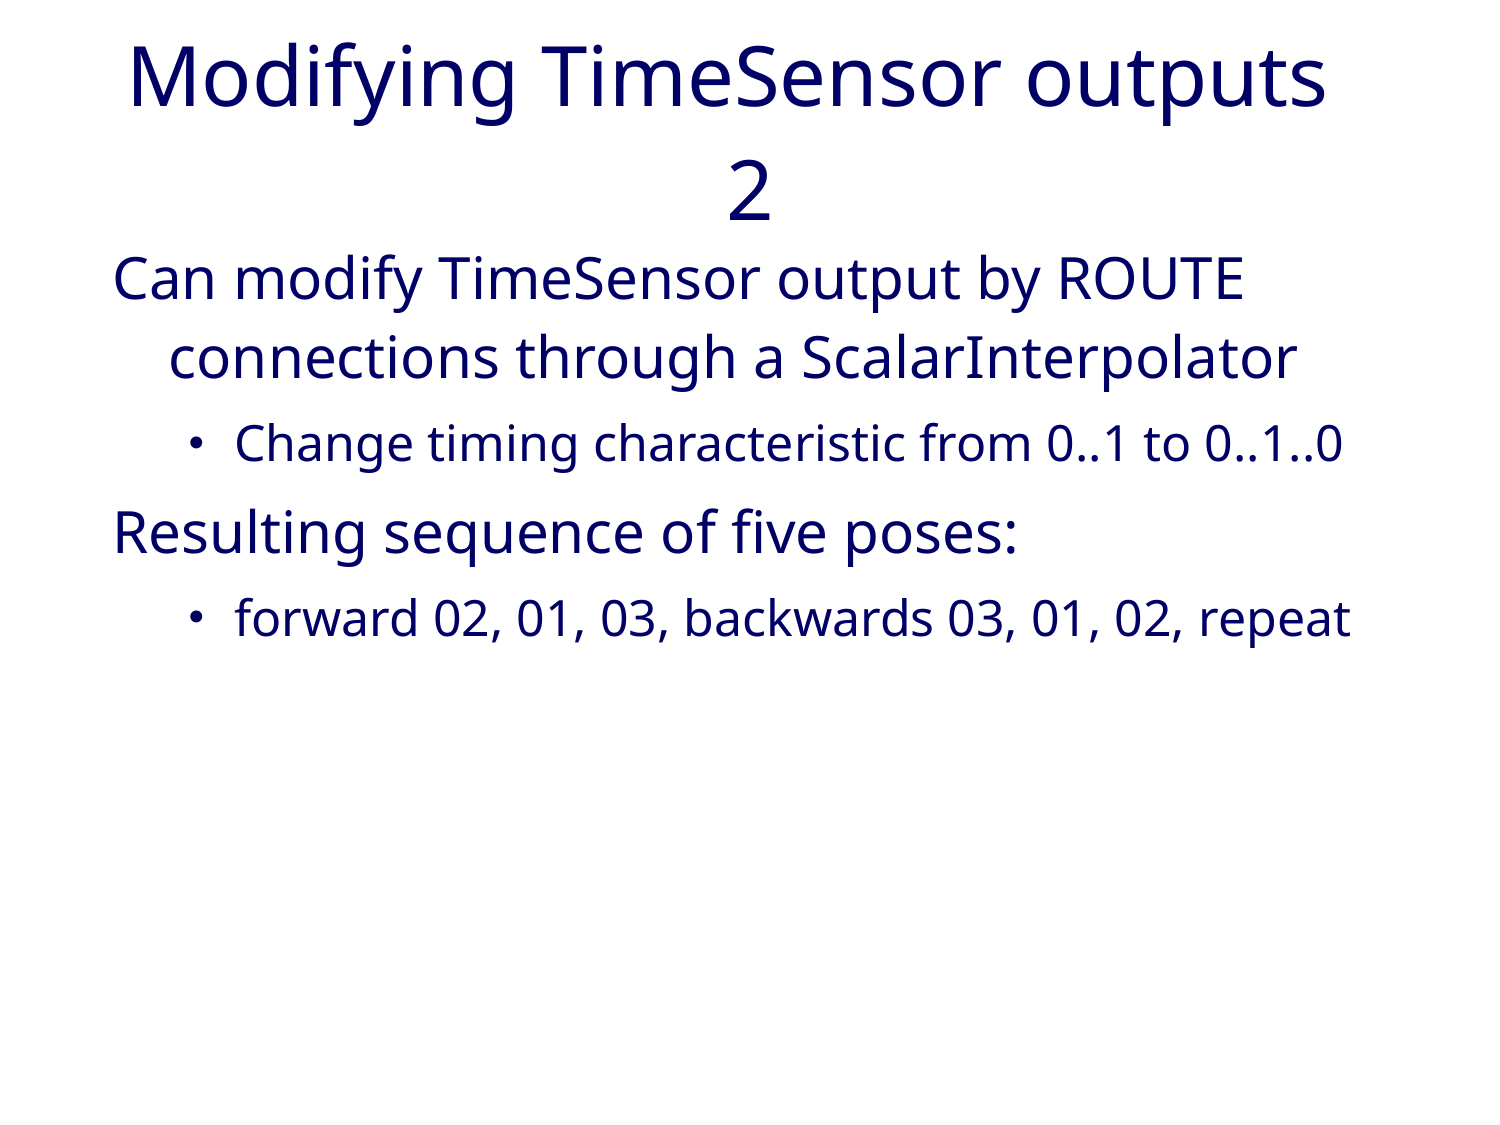

# Modifying TimeSensor outputs 2
Can modify TimeSensor output by ROUTE connections through a ScalarInterpolator
Change timing characteristic from 0..1 to 0..1..0
Resulting sequence of five poses:
forward 02, 01, 03, backwards 03, 01, 02, repeat